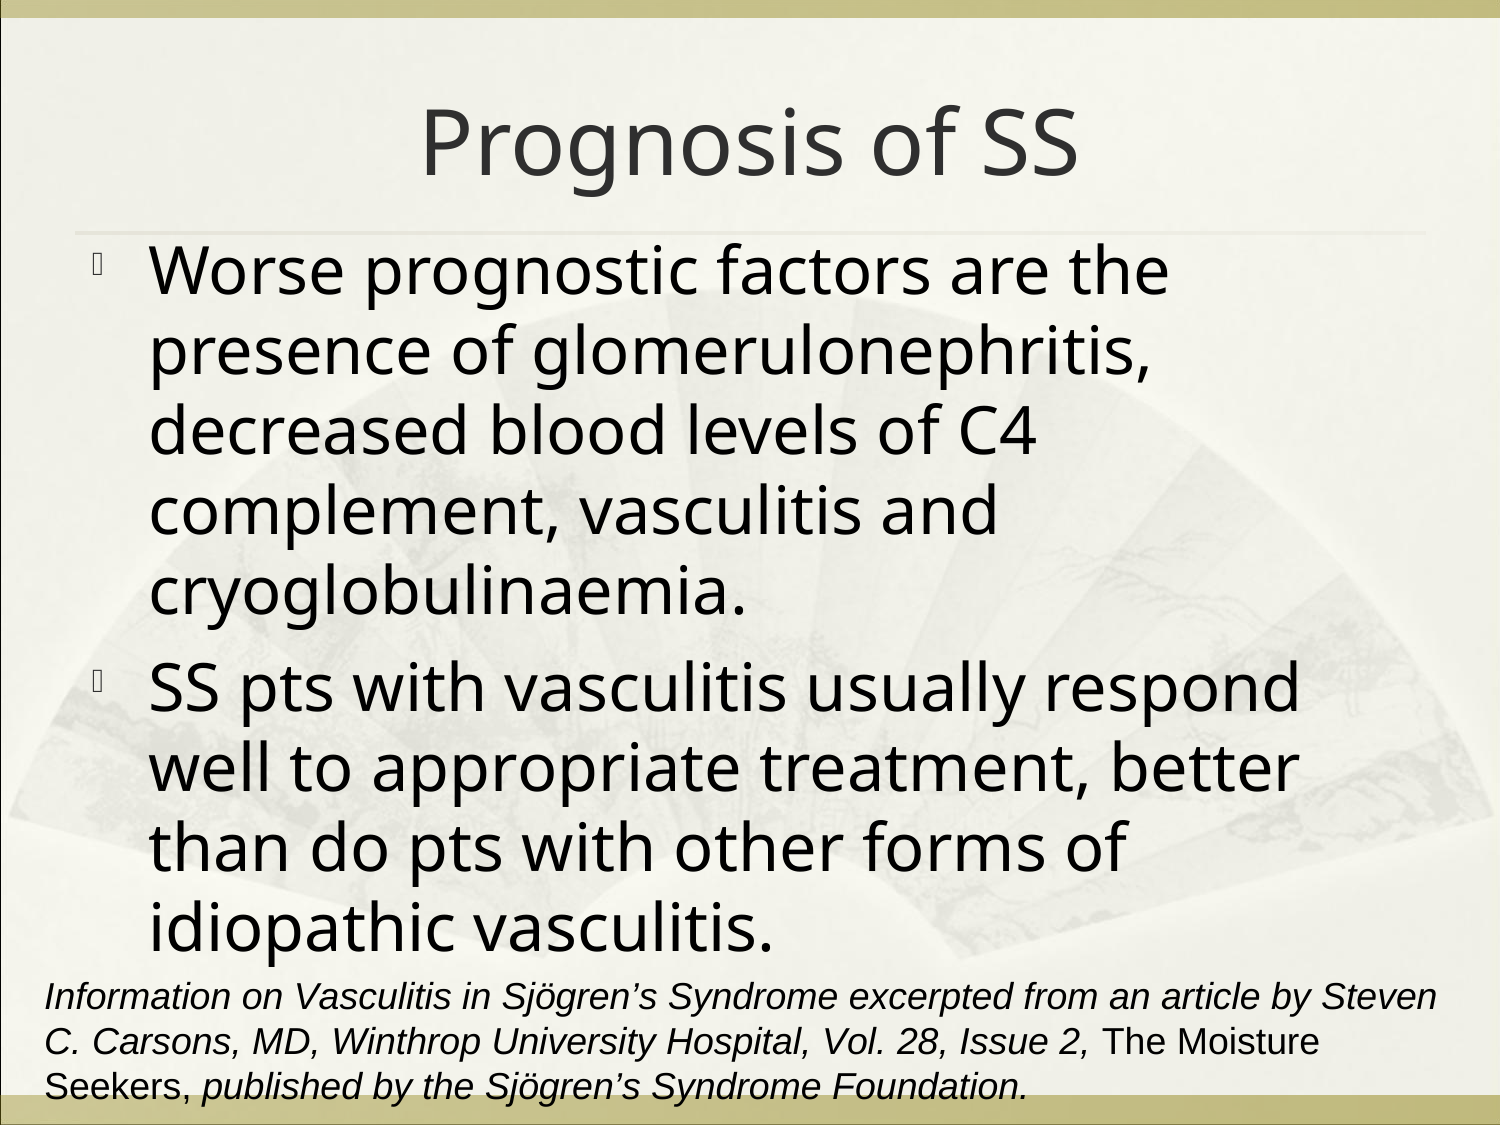

# Prognosis of SS
Worse prognostic factors are the presence of glomerulonephritis, decreased blood levels of C4 complement, vasculitis and cryoglobulinaemia.
SS pts with vasculitis usually respond well to appropriate treatment, better than do pts with other forms of idiopathic vasculitis.
Information on Vasculitis in Sjögren’s Syndrome excerpted from an article by Steven C. Carsons, MD, Winthrop University Hospital, Vol. 28, Issue 2, The Moisture Seekers, published by the Sjögren’s Syndrome Foundation.